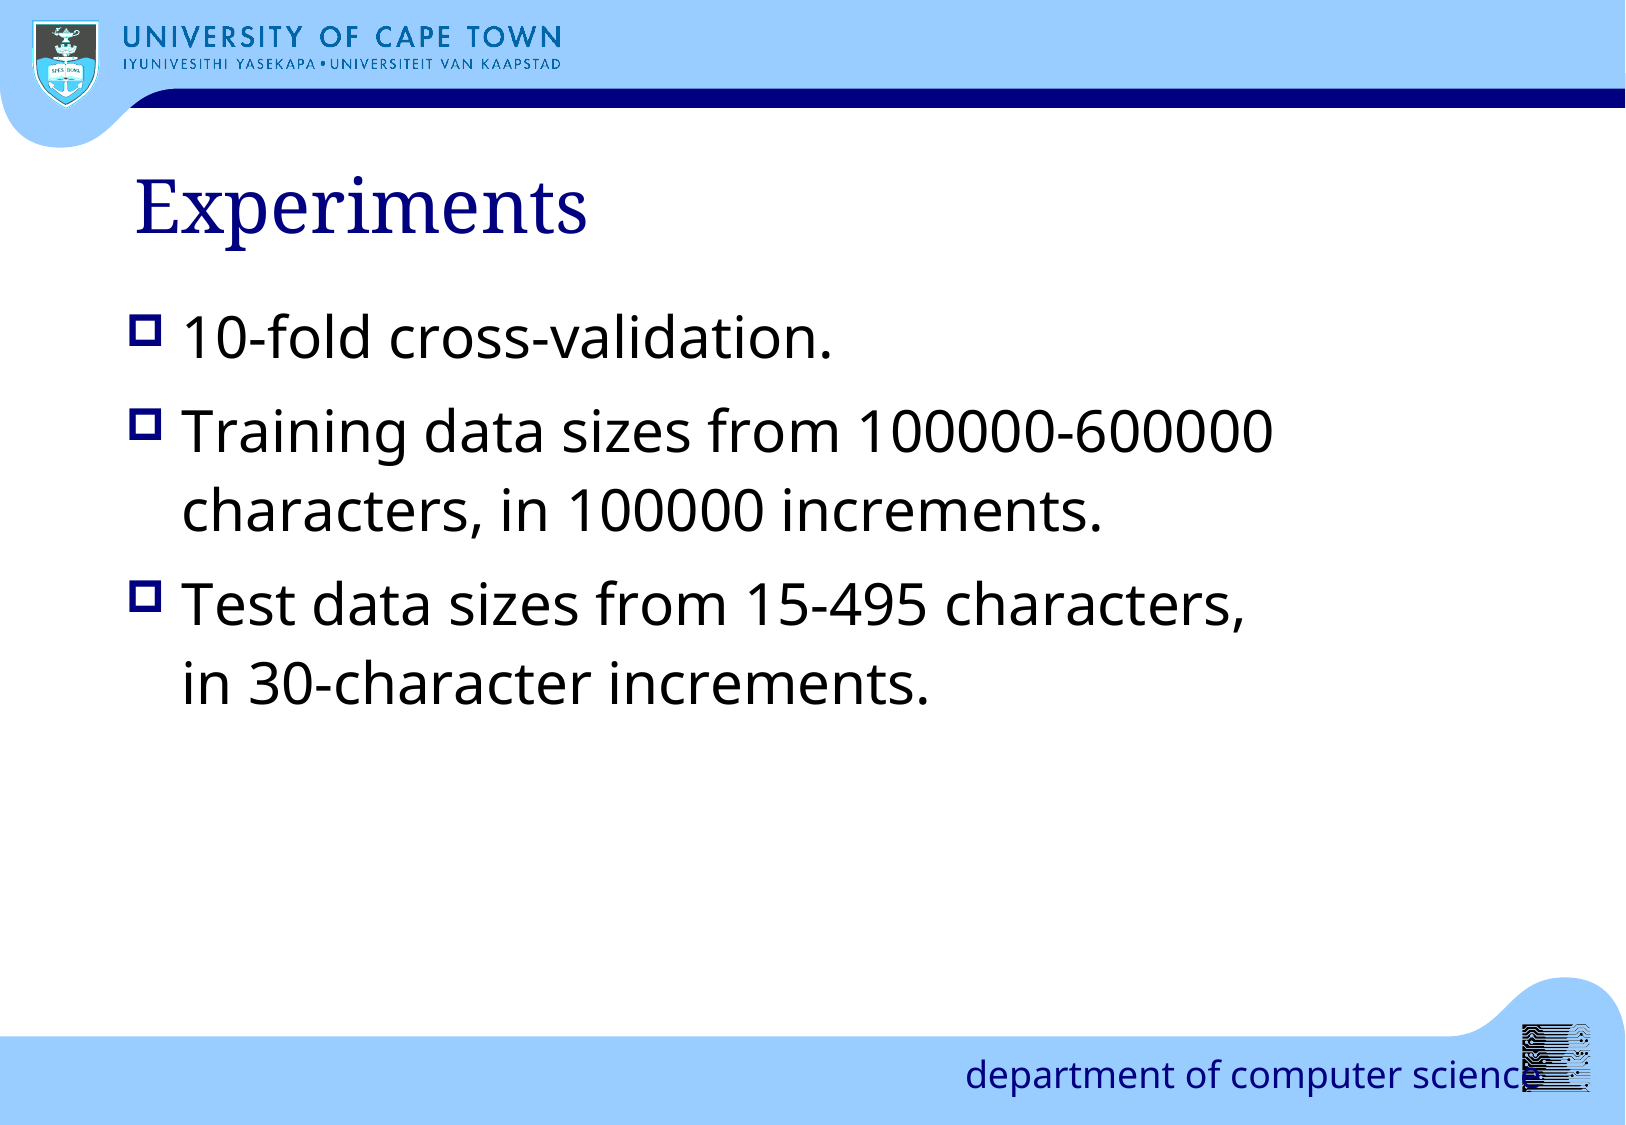

# Experiments
10-fold cross-validation.
Training data sizes from 100000-600000 characters, in 100000 increments.
Test data sizes from 15-495 characters,
in 30-character increments.